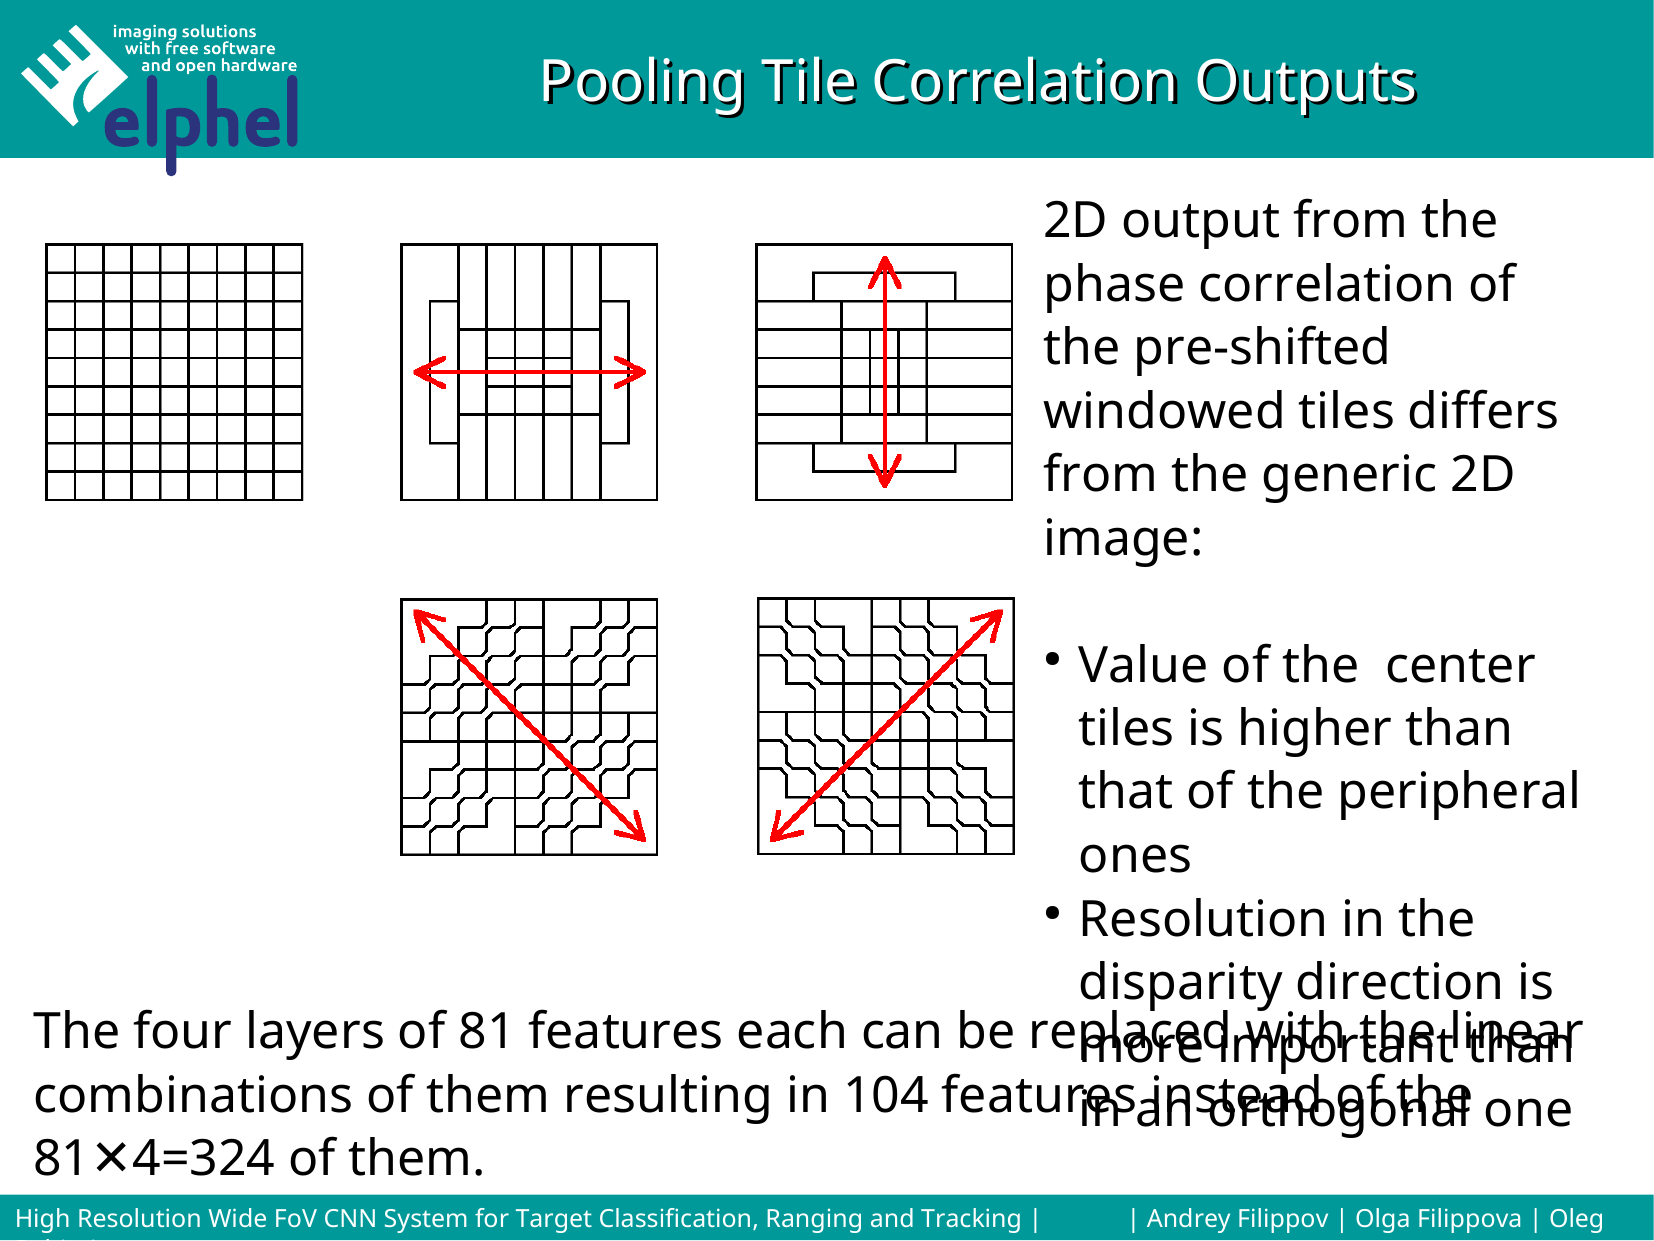

# Pooling Tile Correlation Outputs
2D output from the phase correlation of the pre-shifted windowed tiles differs from the generic 2D image:
Value of the center tiles is higher than that of the peripheral ones
Resolution in the disparity direction is more important than in an orthogonal one
The four layers of 81 features each can be replaced with the linear combinations of them resulting in 104 features instead of the 81✕4=324 of them.